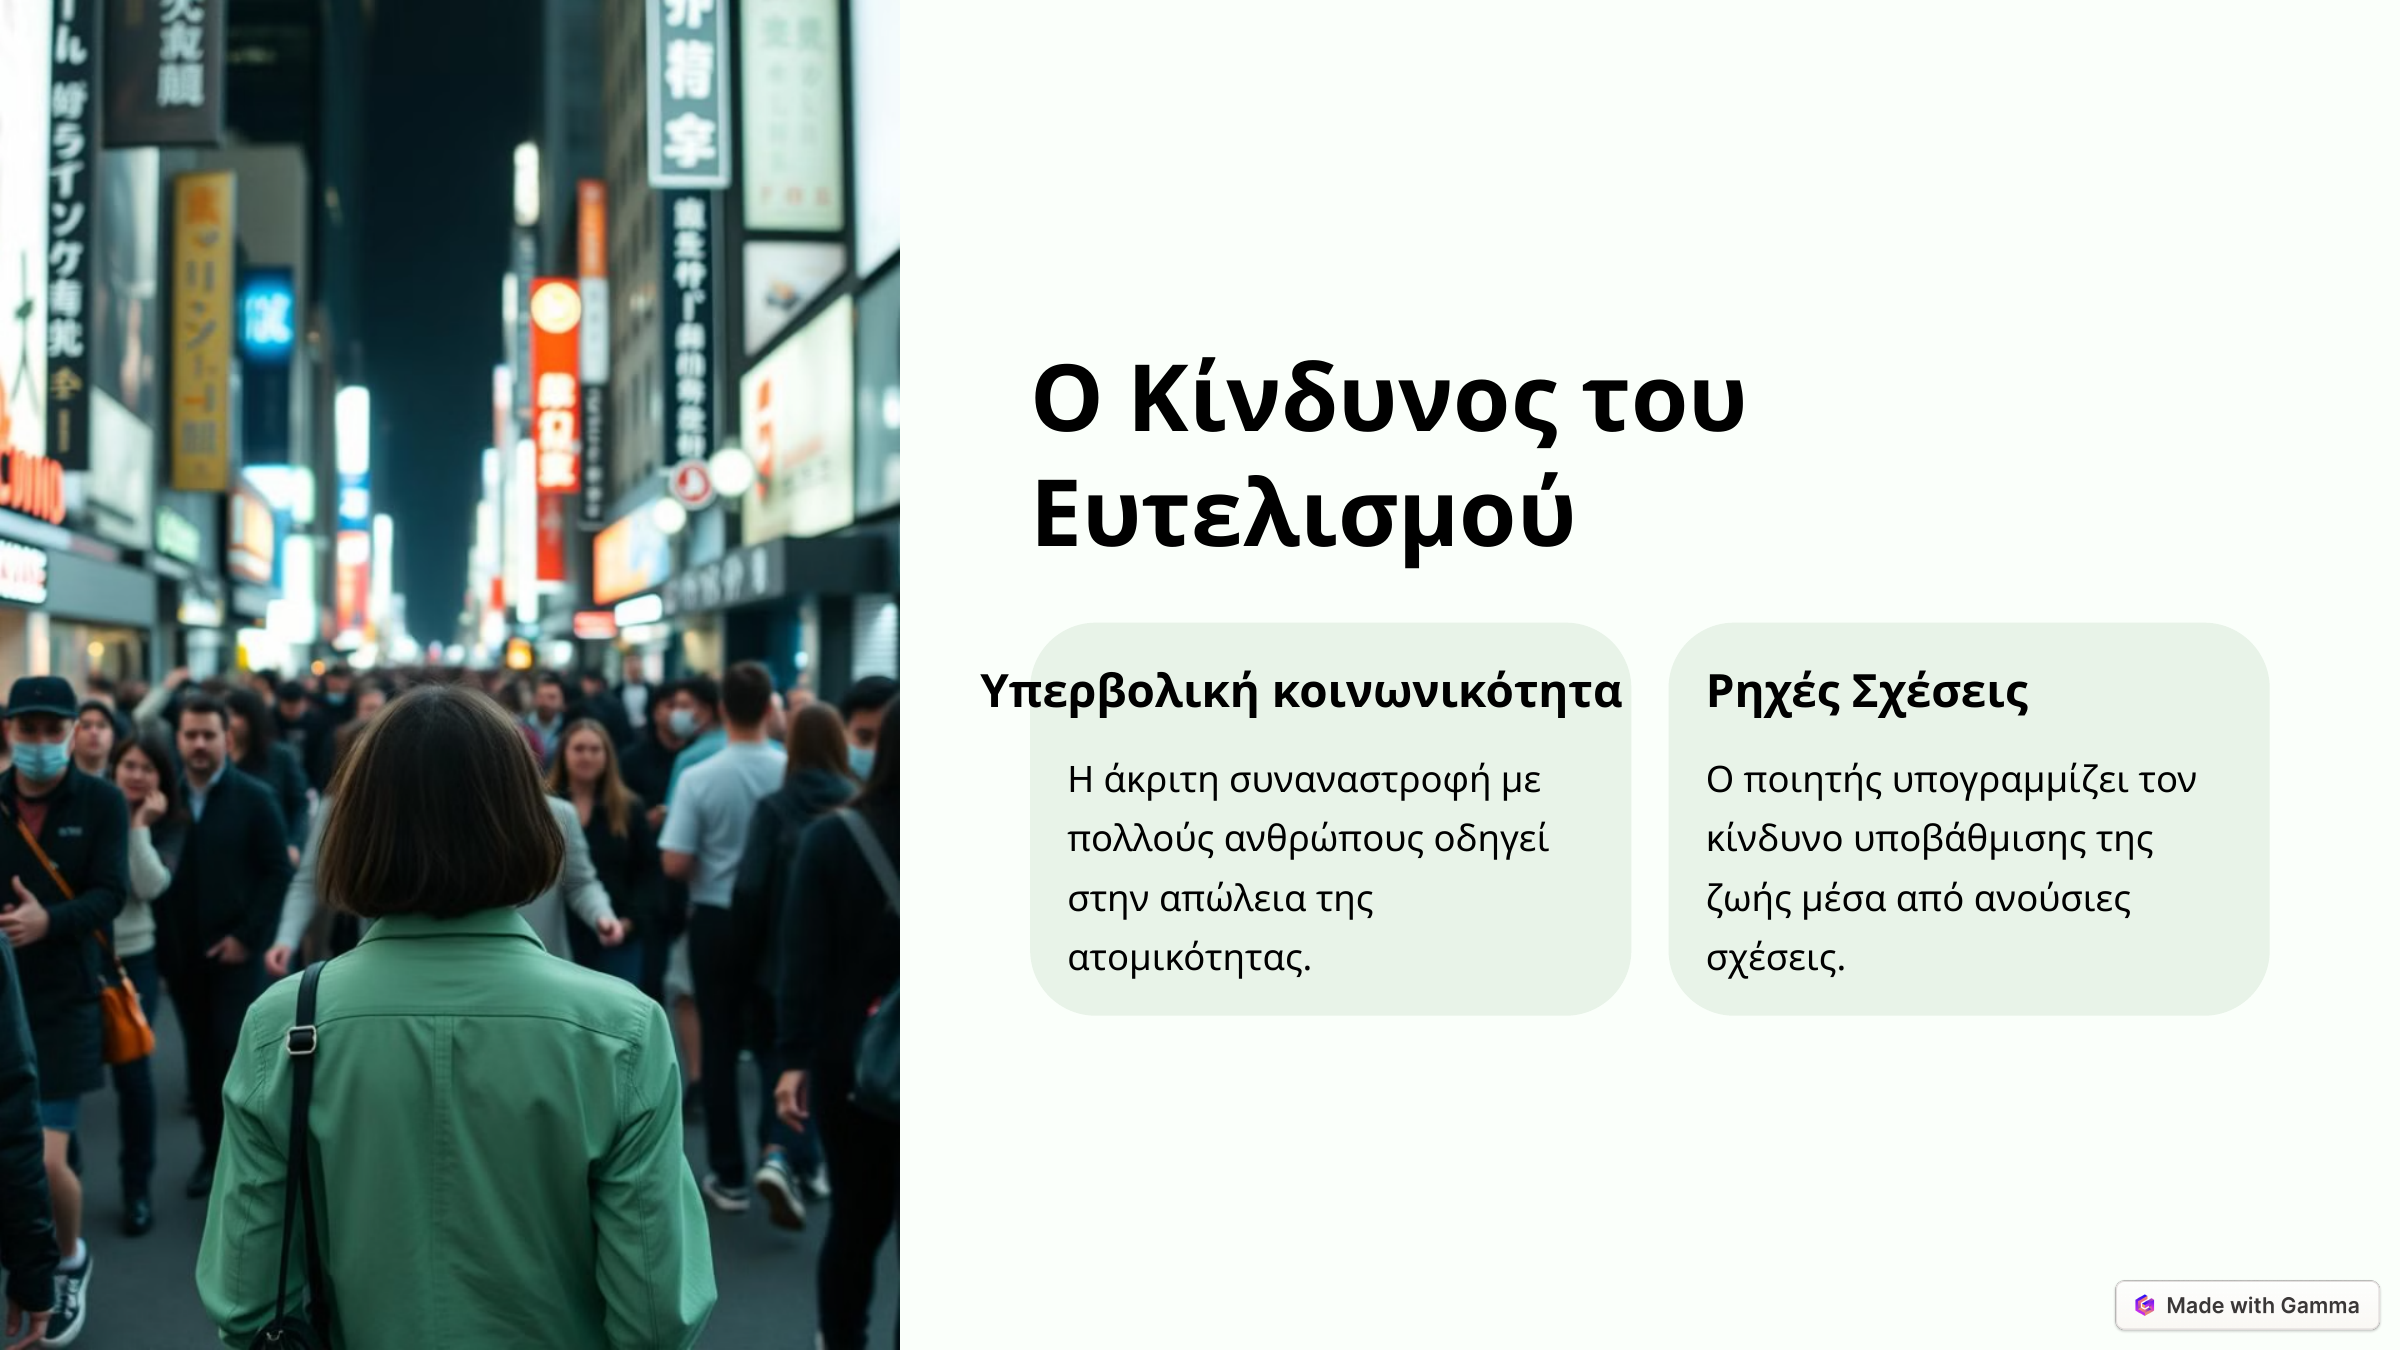

Ο Κίνδυνος του Ευτελισμού
Υπερβολική κοινωνικότητα
Ρηχές Σχέσεις
Η άκριτη συναναστροφή με πολλούς ανθρώπους οδηγεί στην απώλεια της ατομικότητας.
Ο ποιητής υπογραμμίζει τον κίνδυνο υποβάθμισης της ζωής μέσα από ανούσιες σχέσεις.